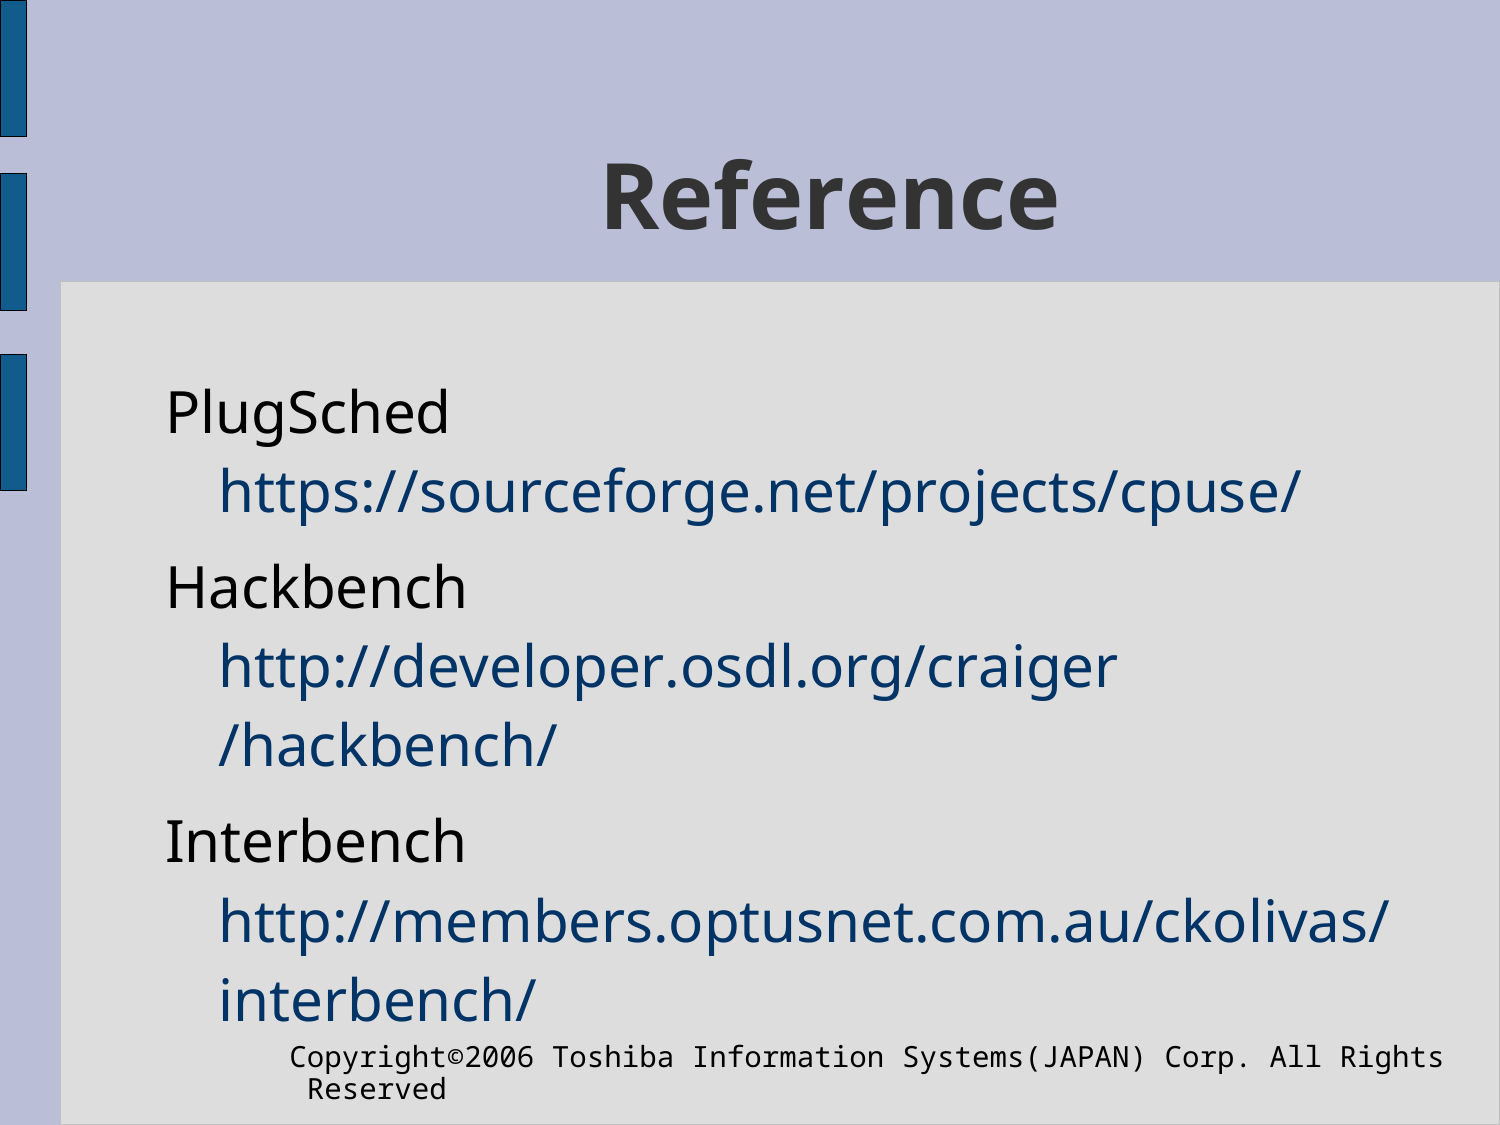

# Reference
PlugSched
https://sourceforge.net/projects/cpuse/
Hackbench
http://developer.osdl.org/craiger/hackbench/
Interbench
http://members.optusnet.com.au/ckolivas/interbench/
Copyright©2006 Toshiba Information Systems(JAPAN) Corp. All Rights Reserved